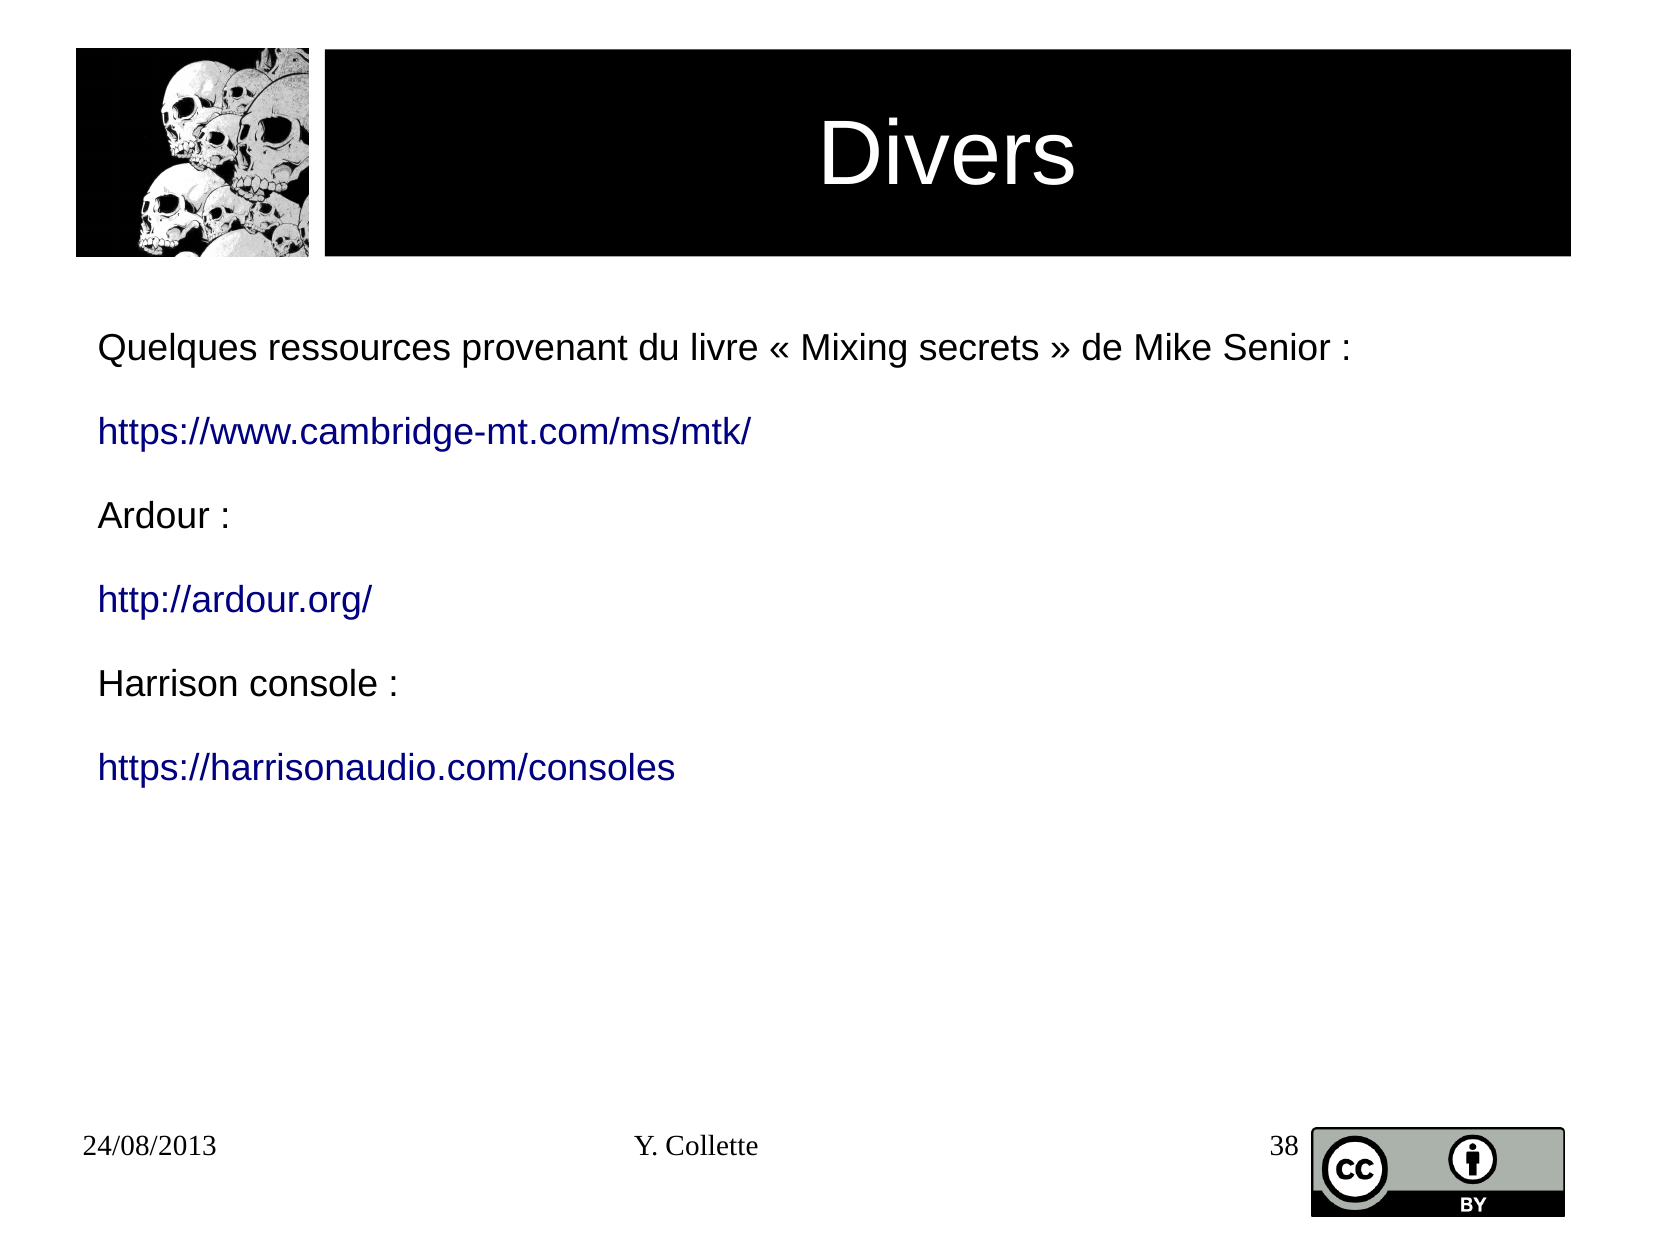

# Divers
Quelques ressources provenant du livre « Mixing secrets » de Mike Senior :
https://www.cambridge-mt.com/ms/mtk/
Ardour :
http://ardour.org/
Harrison console :
https://harrisonaudio.com/consoles
Y. Collette
38